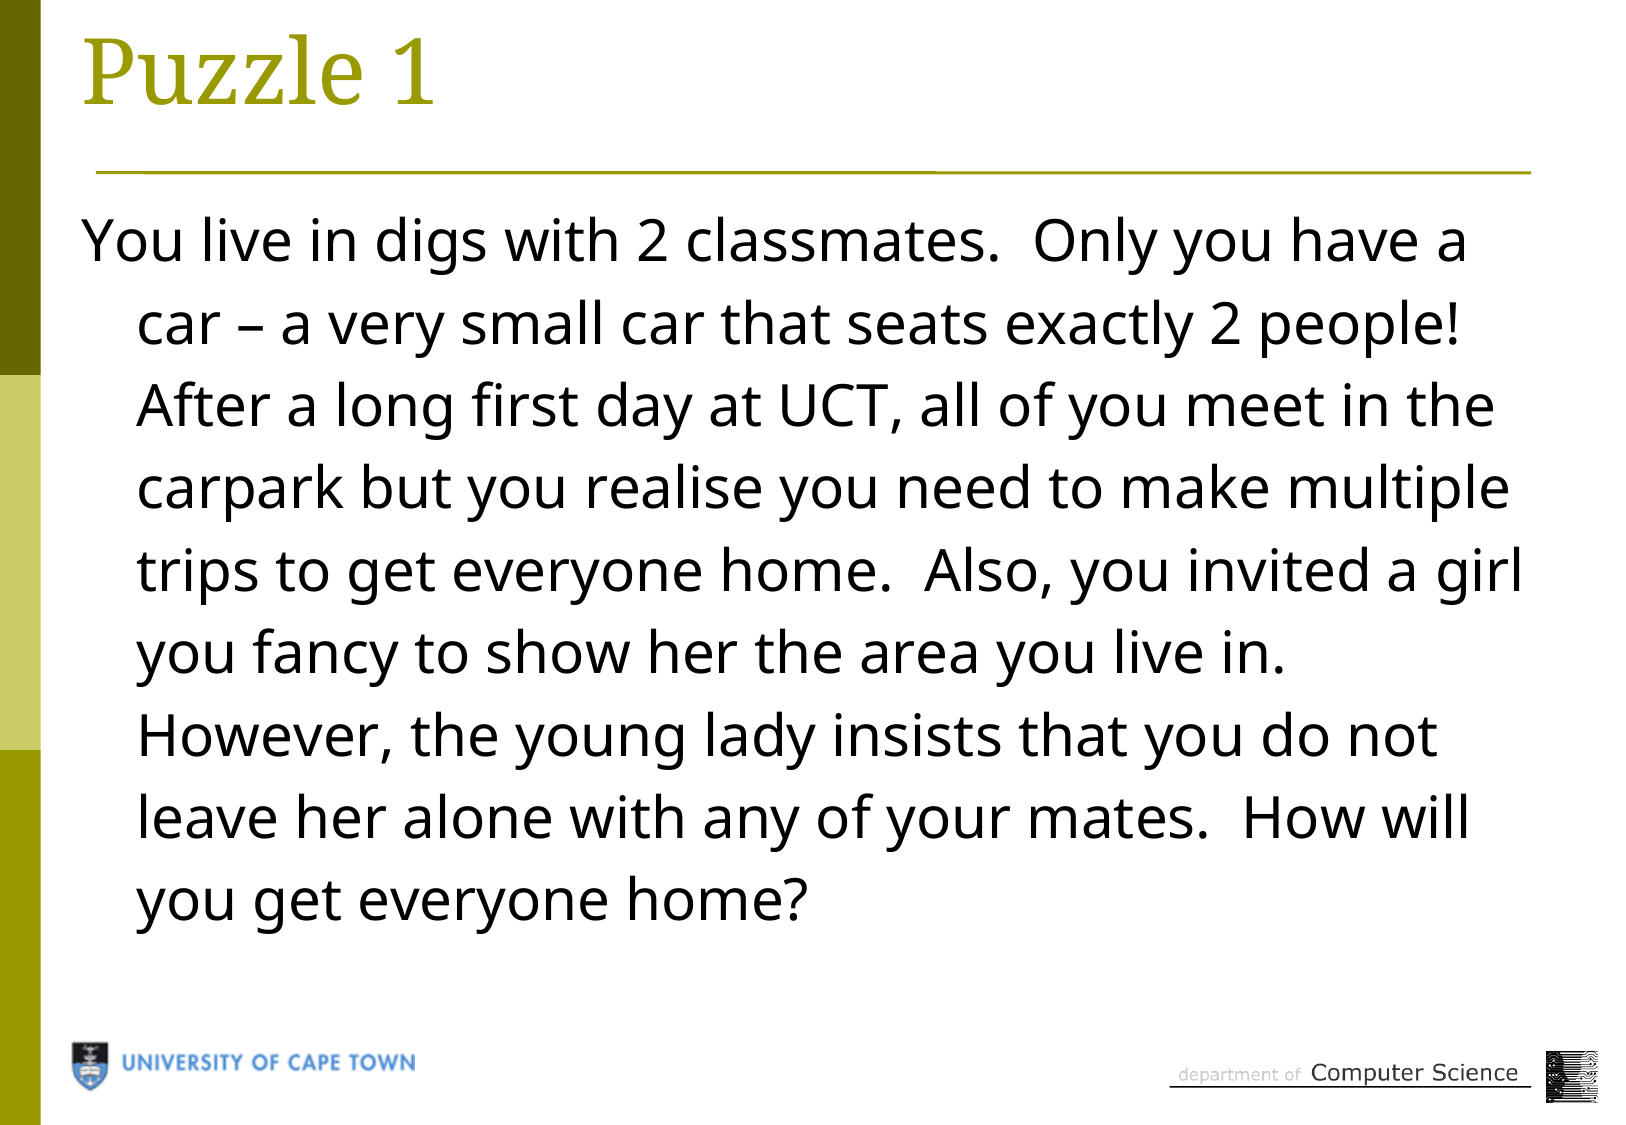

# Puzzle 1
You live in digs with 2 classmates. Only you have a car – a very small car that seats exactly 2 people! After a long first day at UCT, all of you meet in the carpark but you realise you need to make multiple trips to get everyone home. Also, you invited a girl you fancy to show her the area you live in. However, the young lady insists that you do not leave her alone with any of your mates. How will you get everyone home?